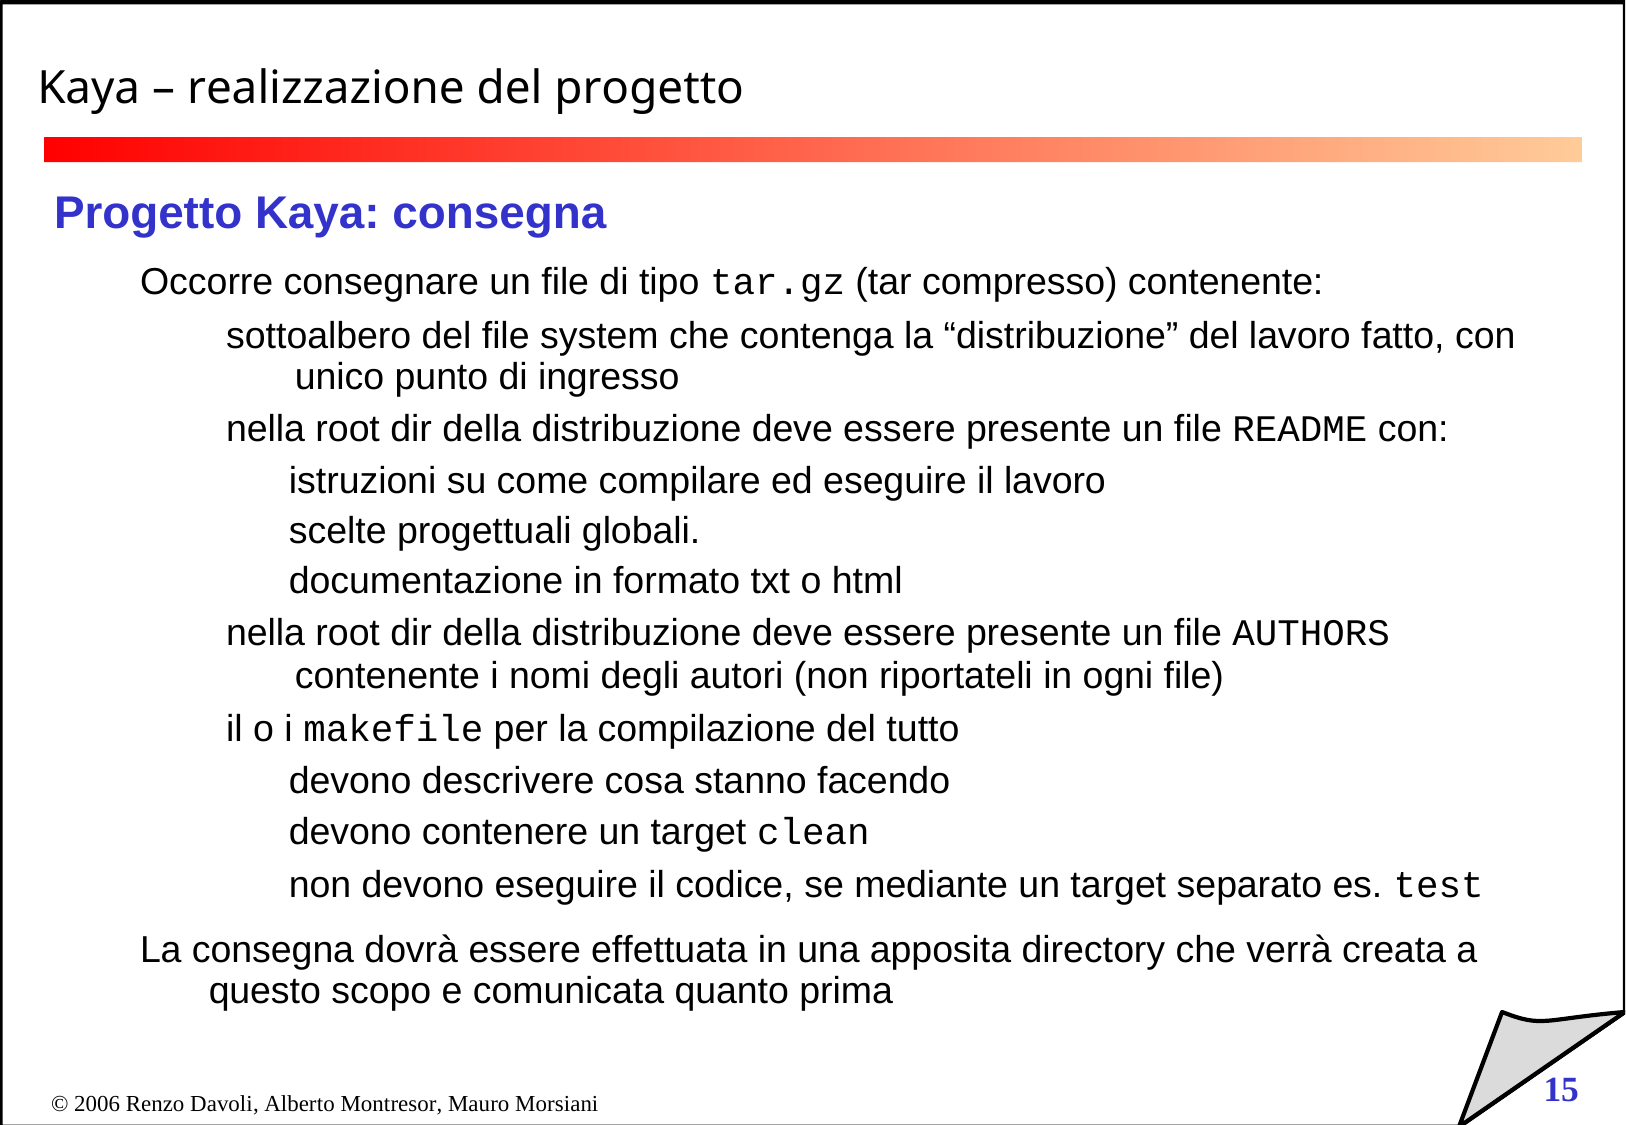

# Kaya – realizzazione del progetto
Progetto Kaya: consegna
Occorre consegnare un file di tipo tar.gz (tar compresso) contenente:
sottoalbero del file system che contenga la “distribuzione” del lavoro fatto, con unico punto di ingresso
nella root dir della distribuzione deve essere presente un file README con:
istruzioni su come compilare ed eseguire il lavoro
scelte progettuali globali.
documentazione in formato txt o html
nella root dir della distribuzione deve essere presente un file AUTHORS contenente i nomi degli autori (non riportateli in ogni file)
il o i makefile per la compilazione del tutto
devono descrivere cosa stanno facendo
devono contenere un target clean
non devono eseguire il codice, se mediante un target separato es. test
La consegna dovrà essere effettuata in una apposita directory che verrà creata a questo scopo e comunicata quanto prima